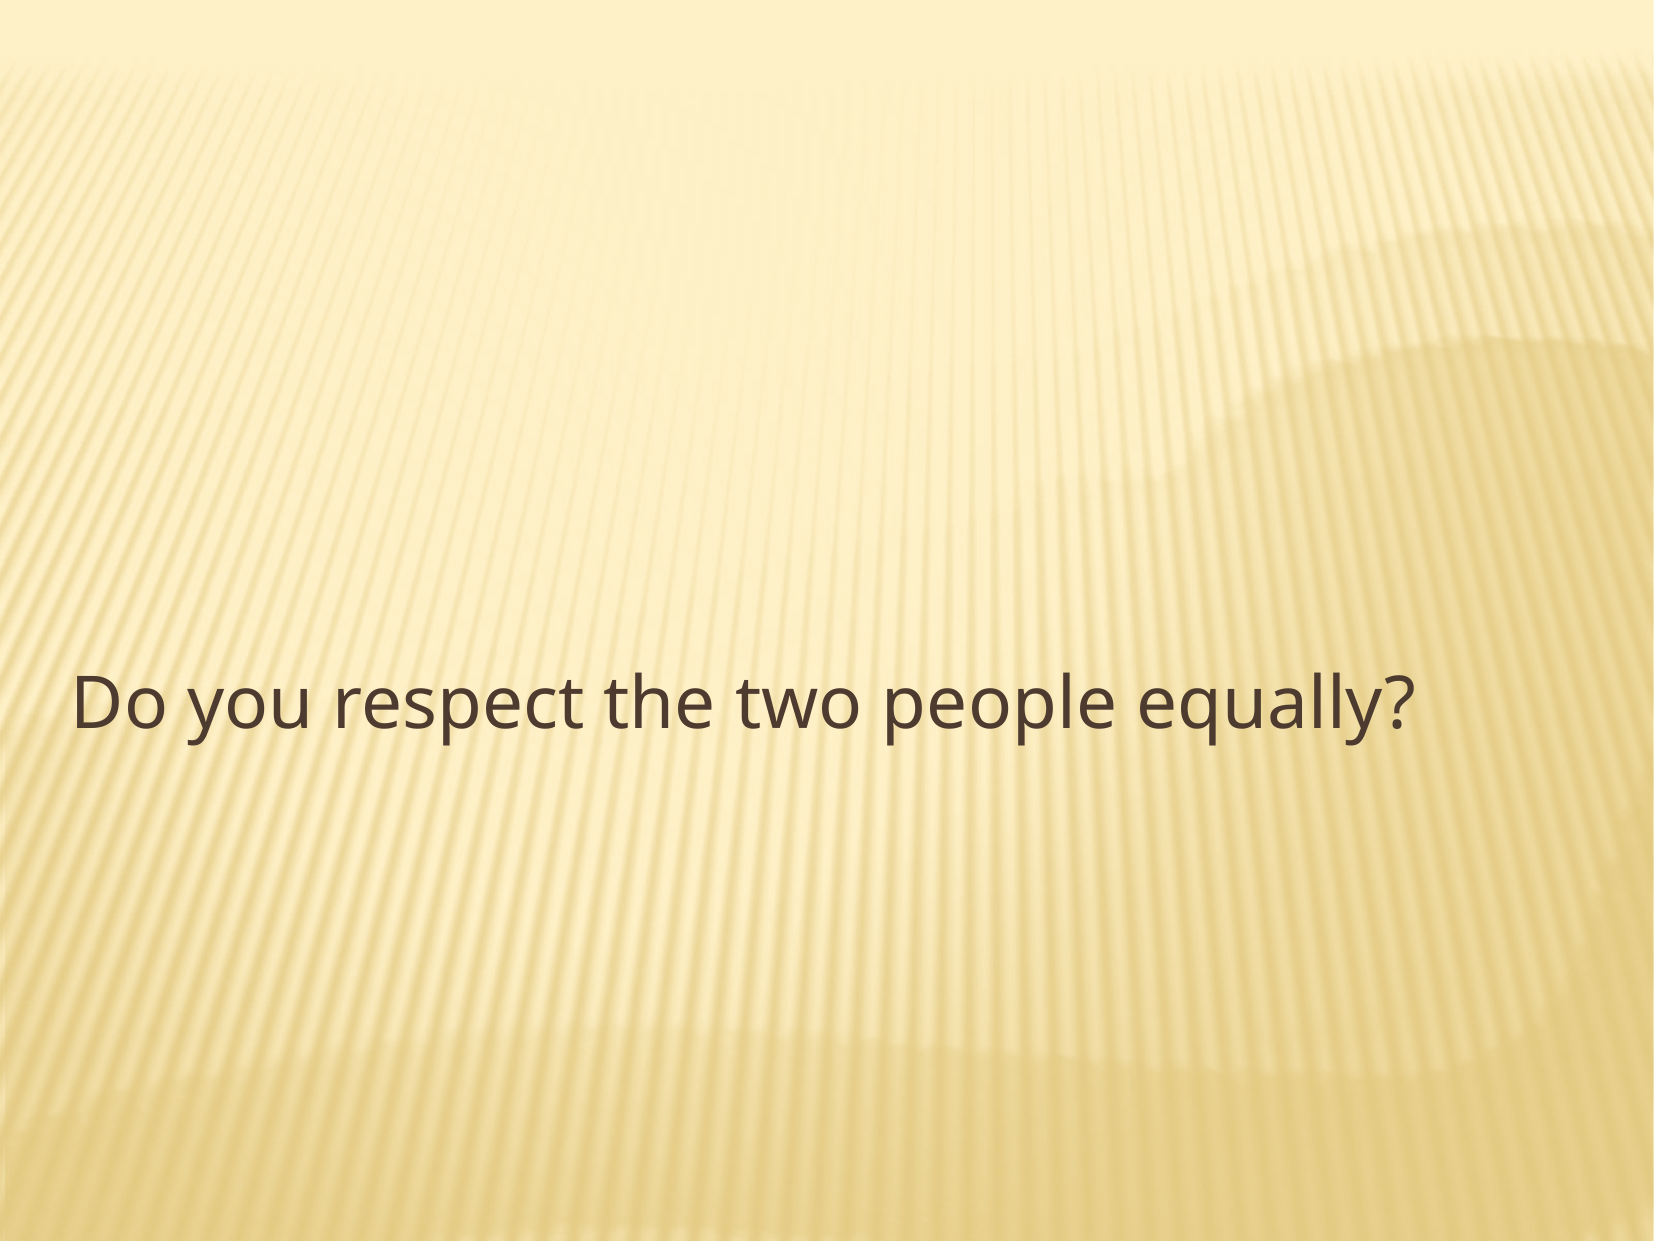

# Do you respect the two people equally?